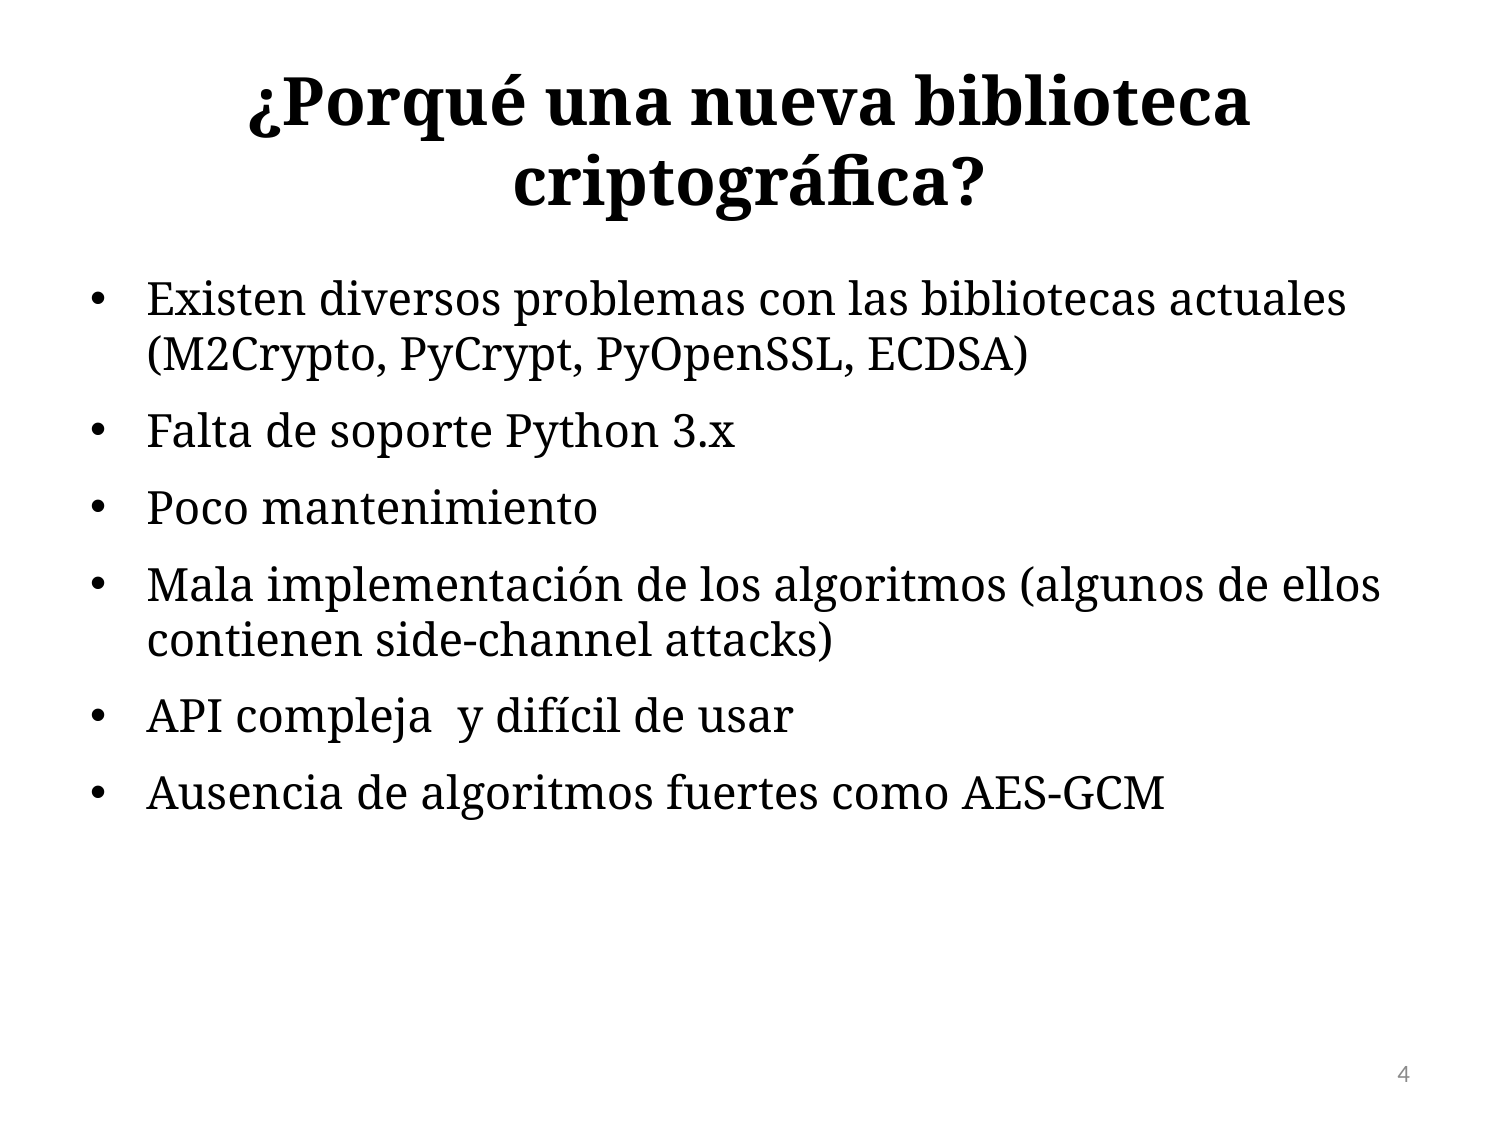

# ¿Porqué una nueva biblioteca criptográfica?
Existen diversos problemas con las bibliotecas actuales (M2Crypto, PyCrypt, PyOpenSSL, ECDSA)
Falta de soporte Python 3.x
Poco mantenimiento
Mala implementación de los algoritmos (algunos de ellos contienen side-channel attacks)
API compleja y difícil de usar
Ausencia de algoritmos fuertes como AES-GCM
Luis González Fernández - Cryptography
4